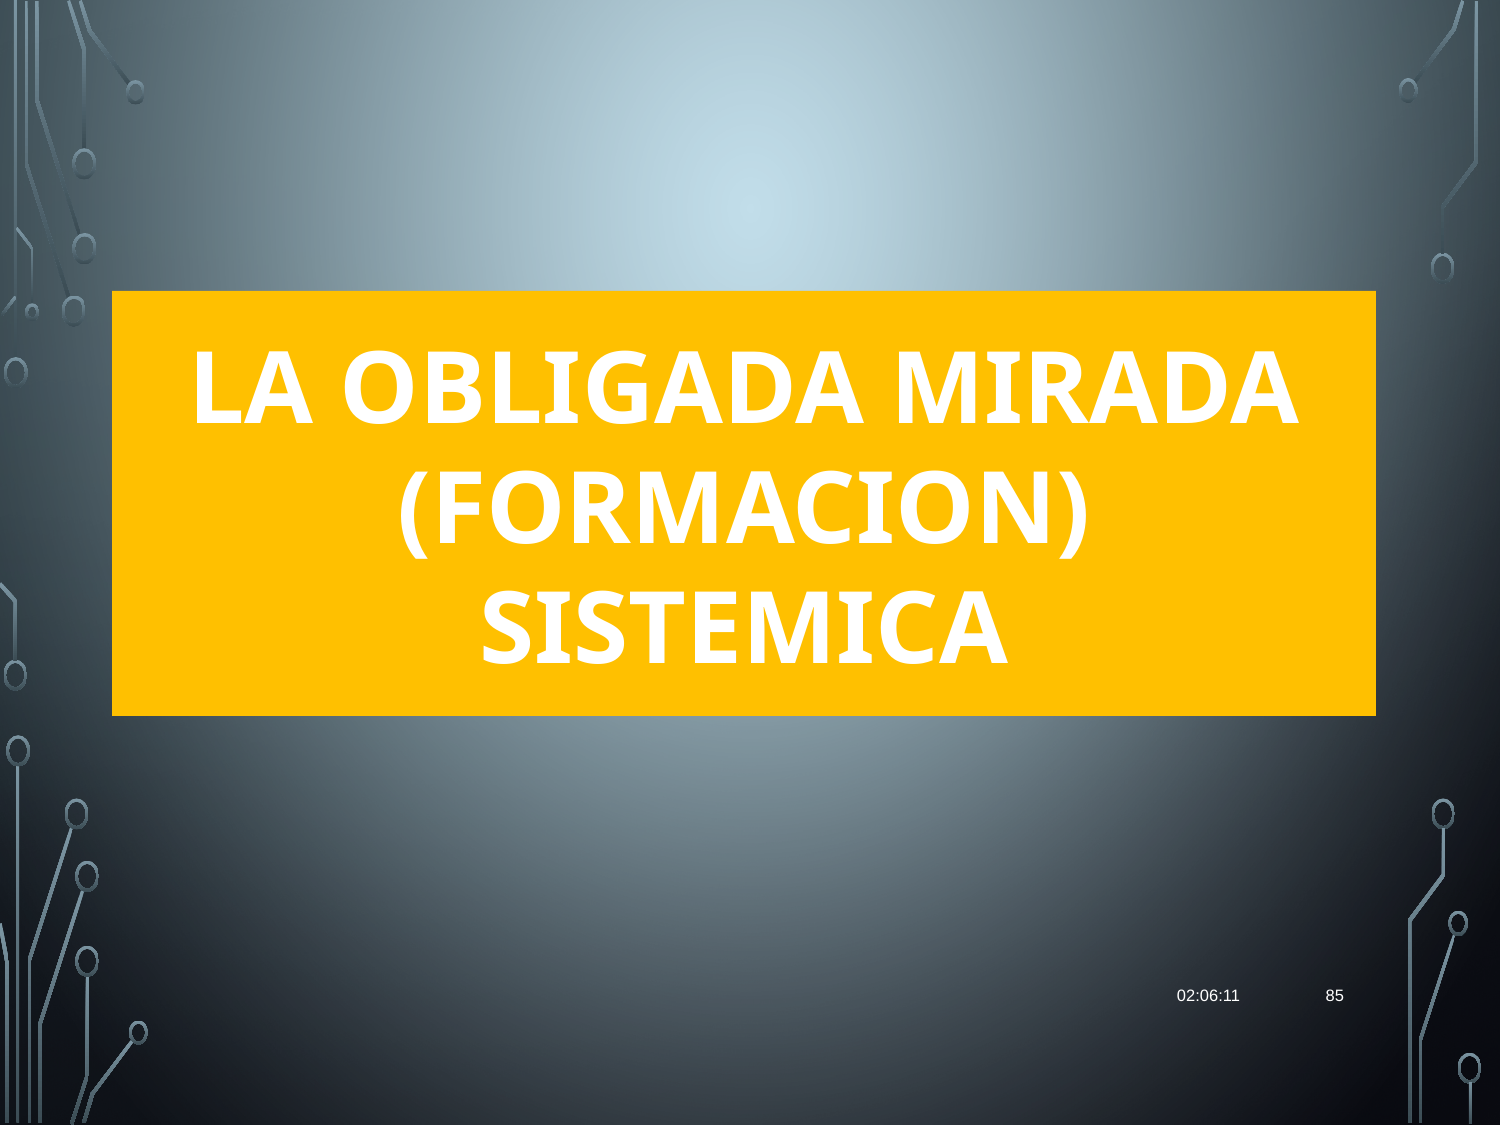

# LA OBLIGaDA MIRADA (FORMACION) SISTEMICA
02:48:05